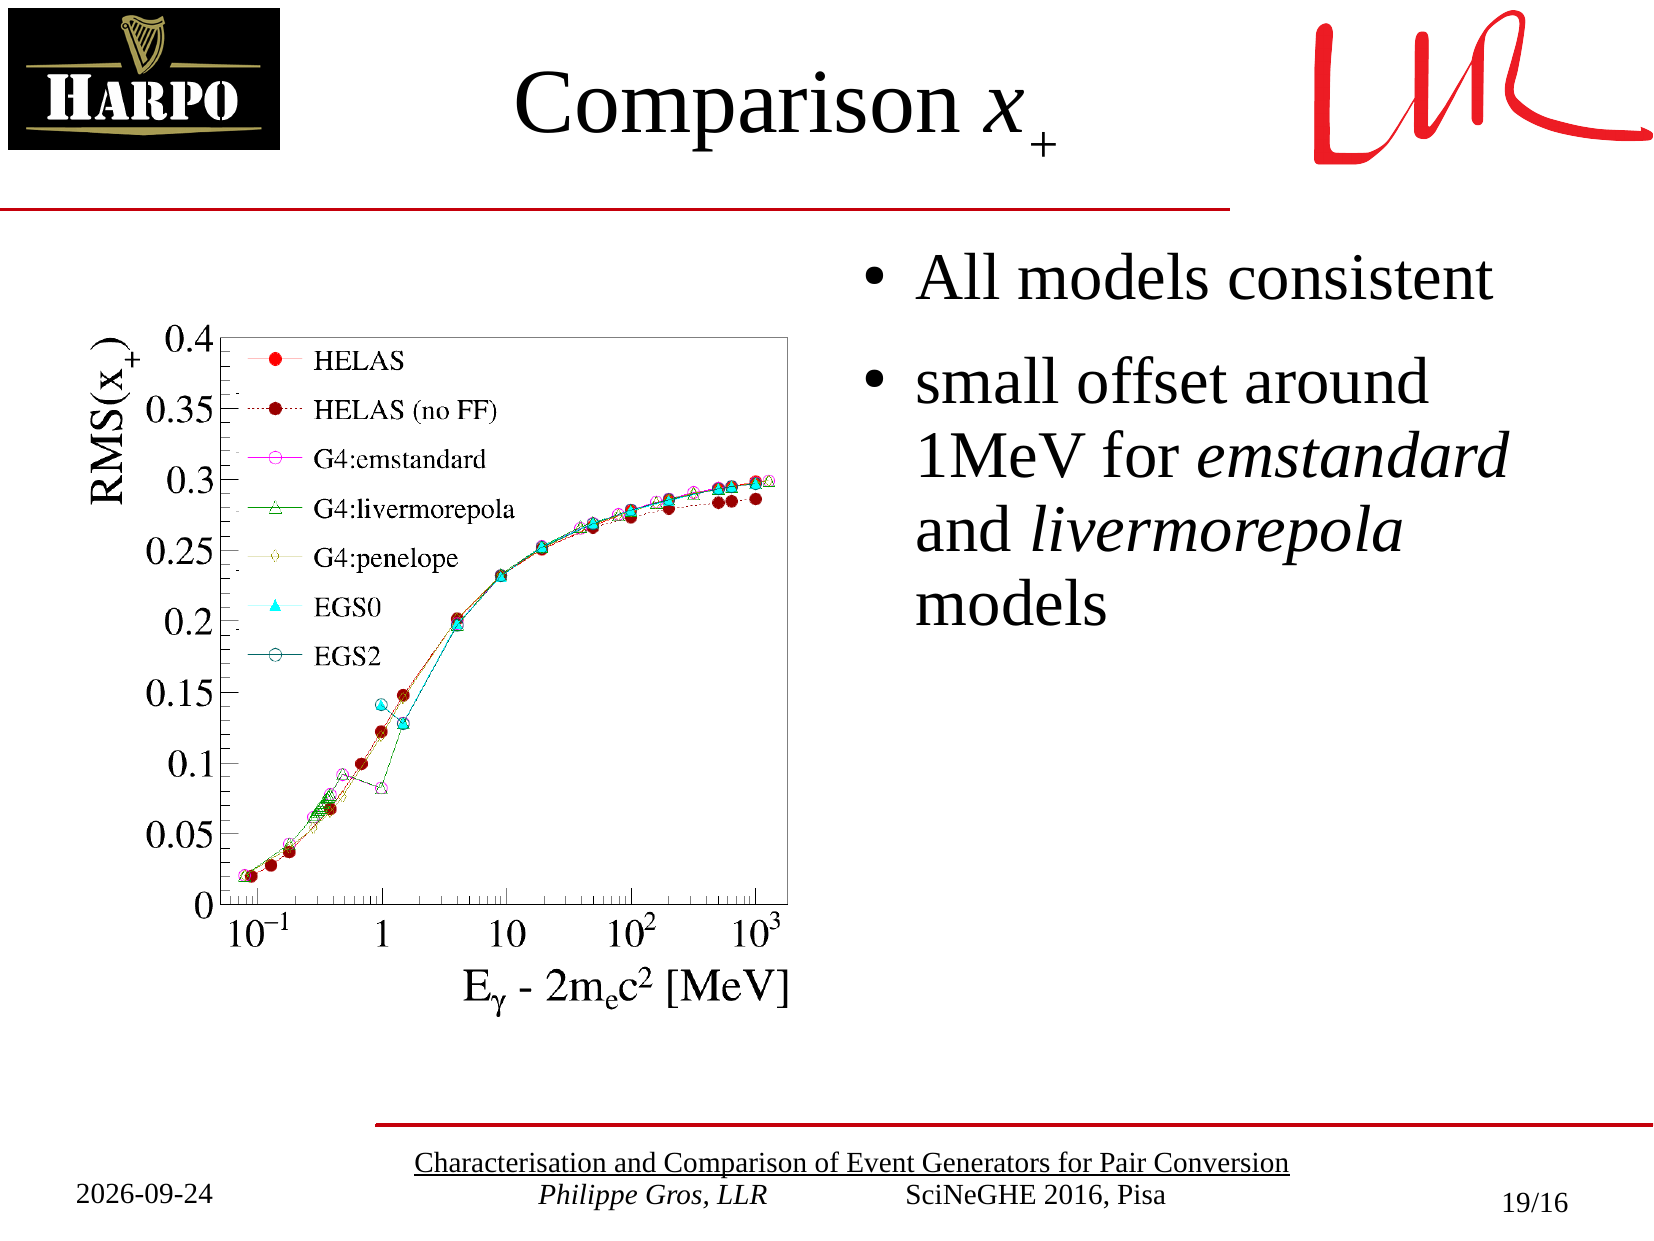

# Comparison x+
All models consistent
small offset around 1MeV for emstandard and livermorepola models
19